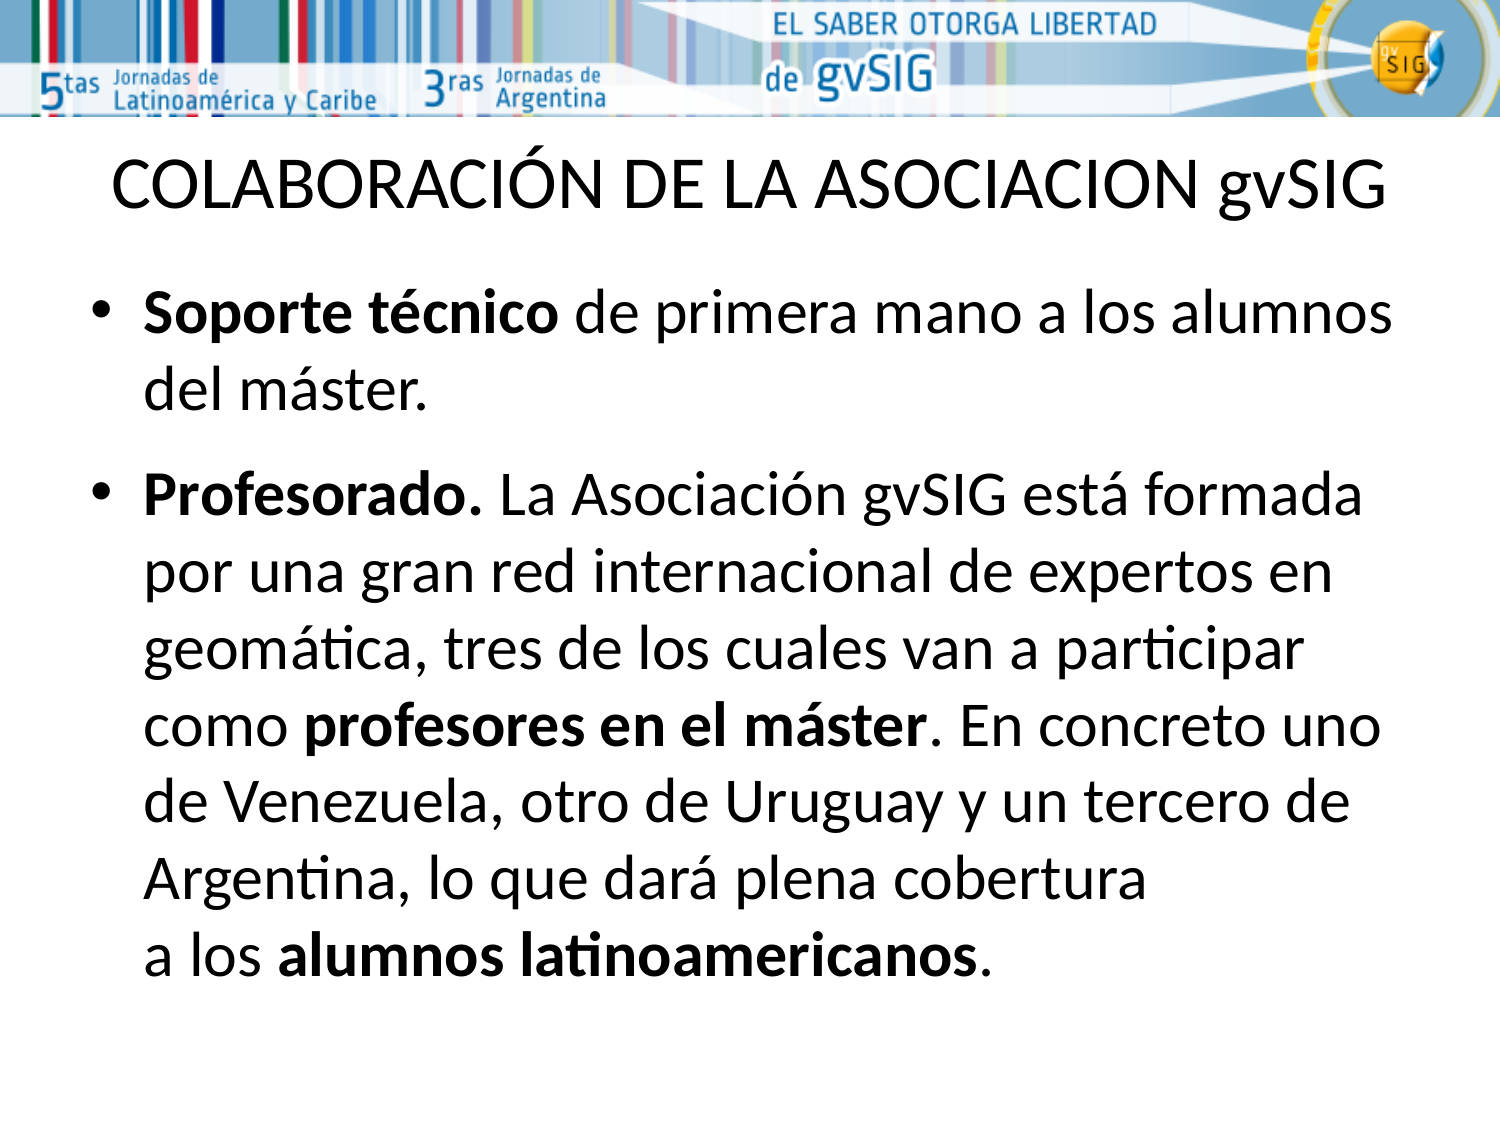

# COLABORACIÓN DE LA ASOCIACION gvSIG
Soporte técnico de primera mano a los alumnos del máster.
Profesorado. La Asociación gvSIG está formada por una gran red internacional de expertos en geomática, tres de los cuales van a participar como profesores en el máster. En concreto uno de Venezuela, otro de Uruguay y un tercero de Argentina, lo que dará plena cobertura a los alumnos latinoamericanos.